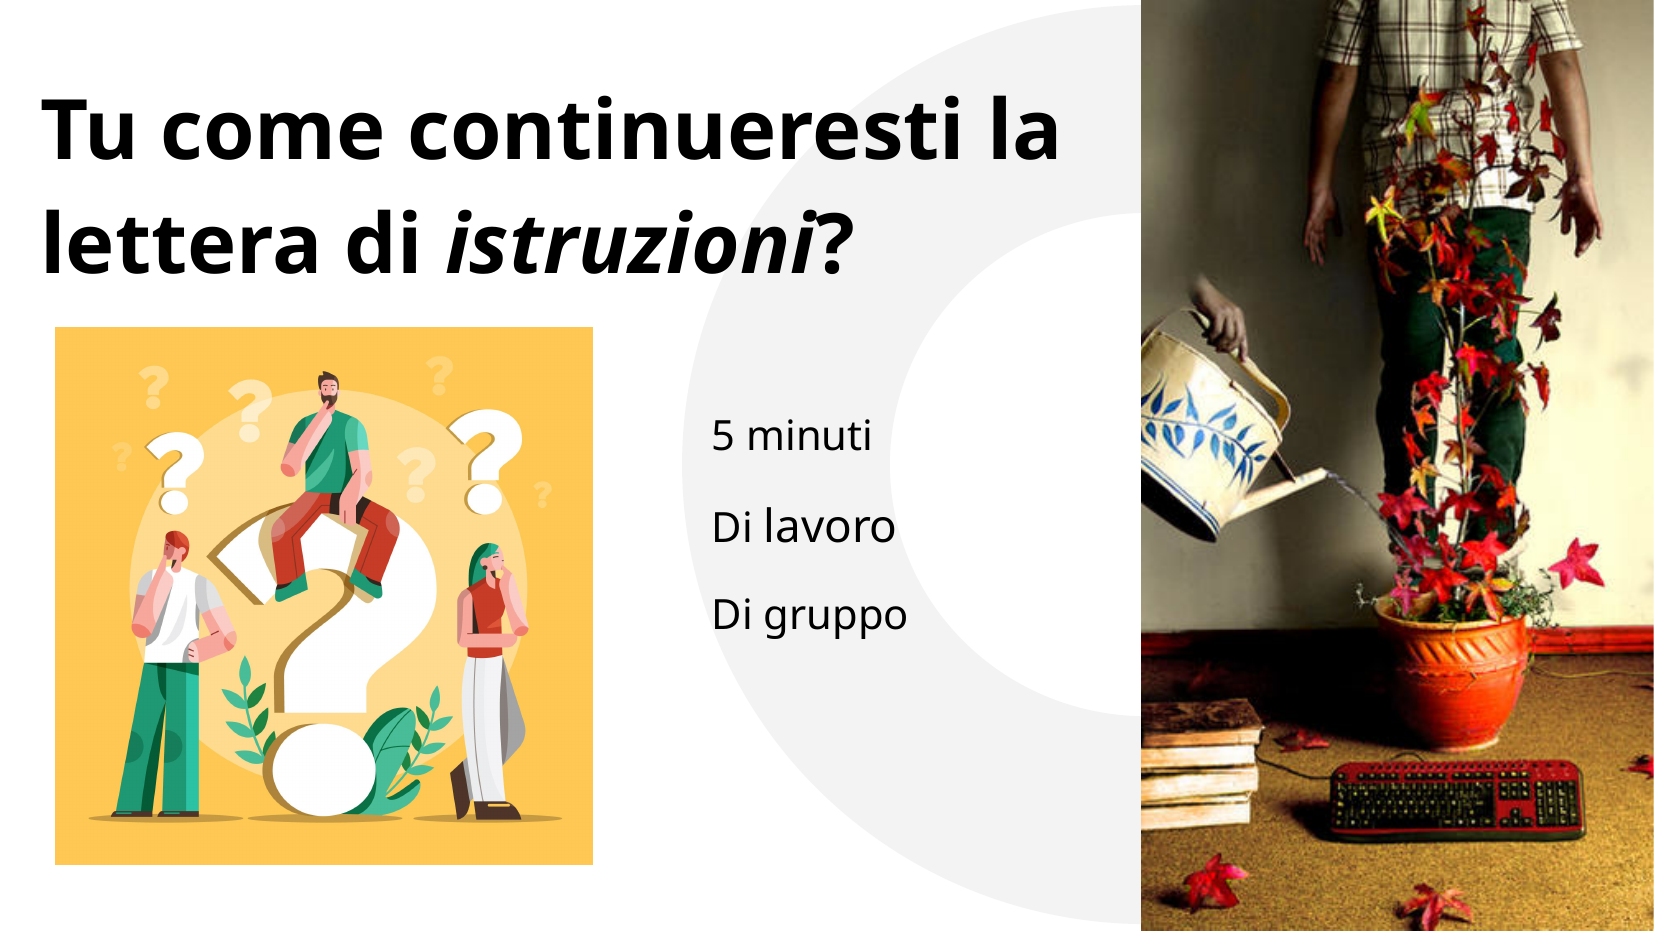

# Tu come continueresti la lettera di istruzioni?
5 minuti
Di lavoro
Di gruppo